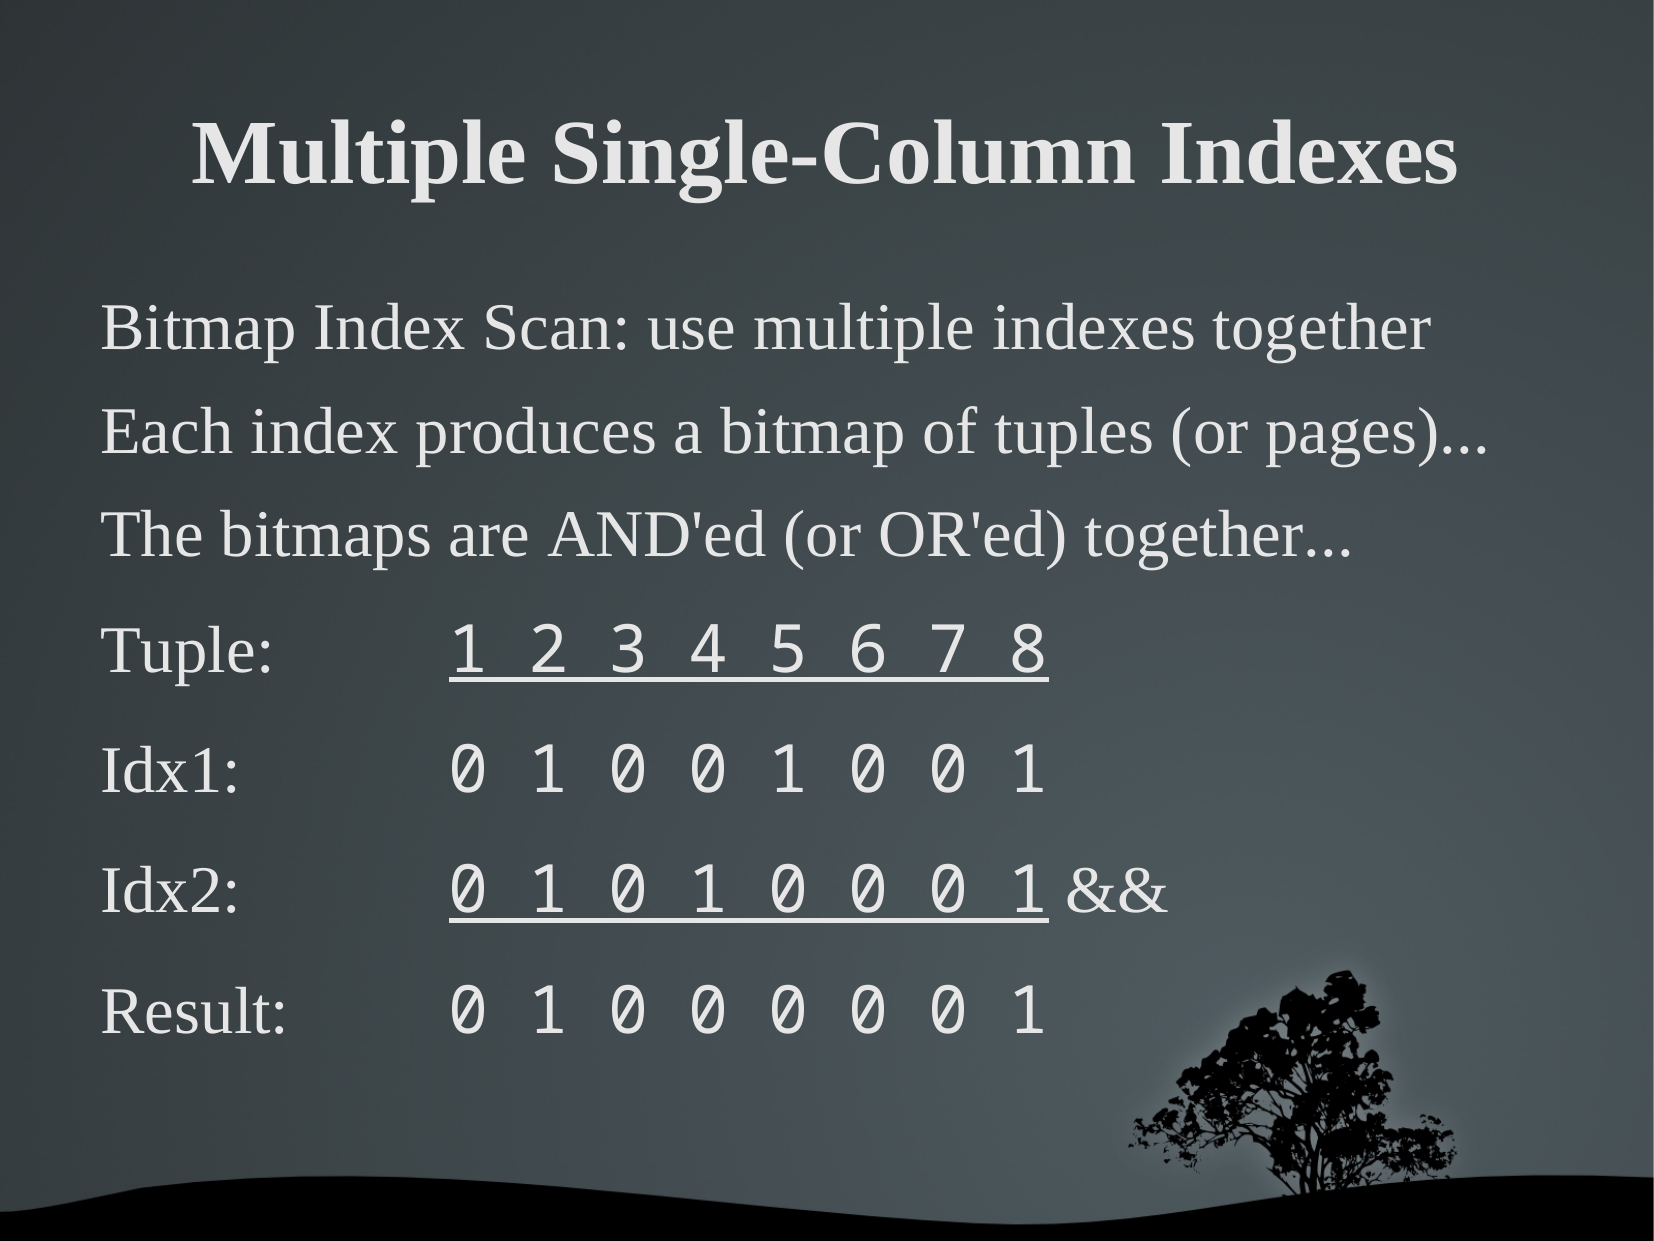

# Multiple Single-Column Indexes
Bitmap Index Scan: use multiple indexes together
Each index produces a bitmap of tuples (or pages)...
The bitmaps are AND'ed (or OR'ed) together...
Tuple:			1 2 3 4 5 6 7 8
Idx1:			0 1 0 0 1 0 0 1
Idx2:			0 1 0 1 0 0 0 1 &&
Result:			0 1 0 0 0 0 0 1